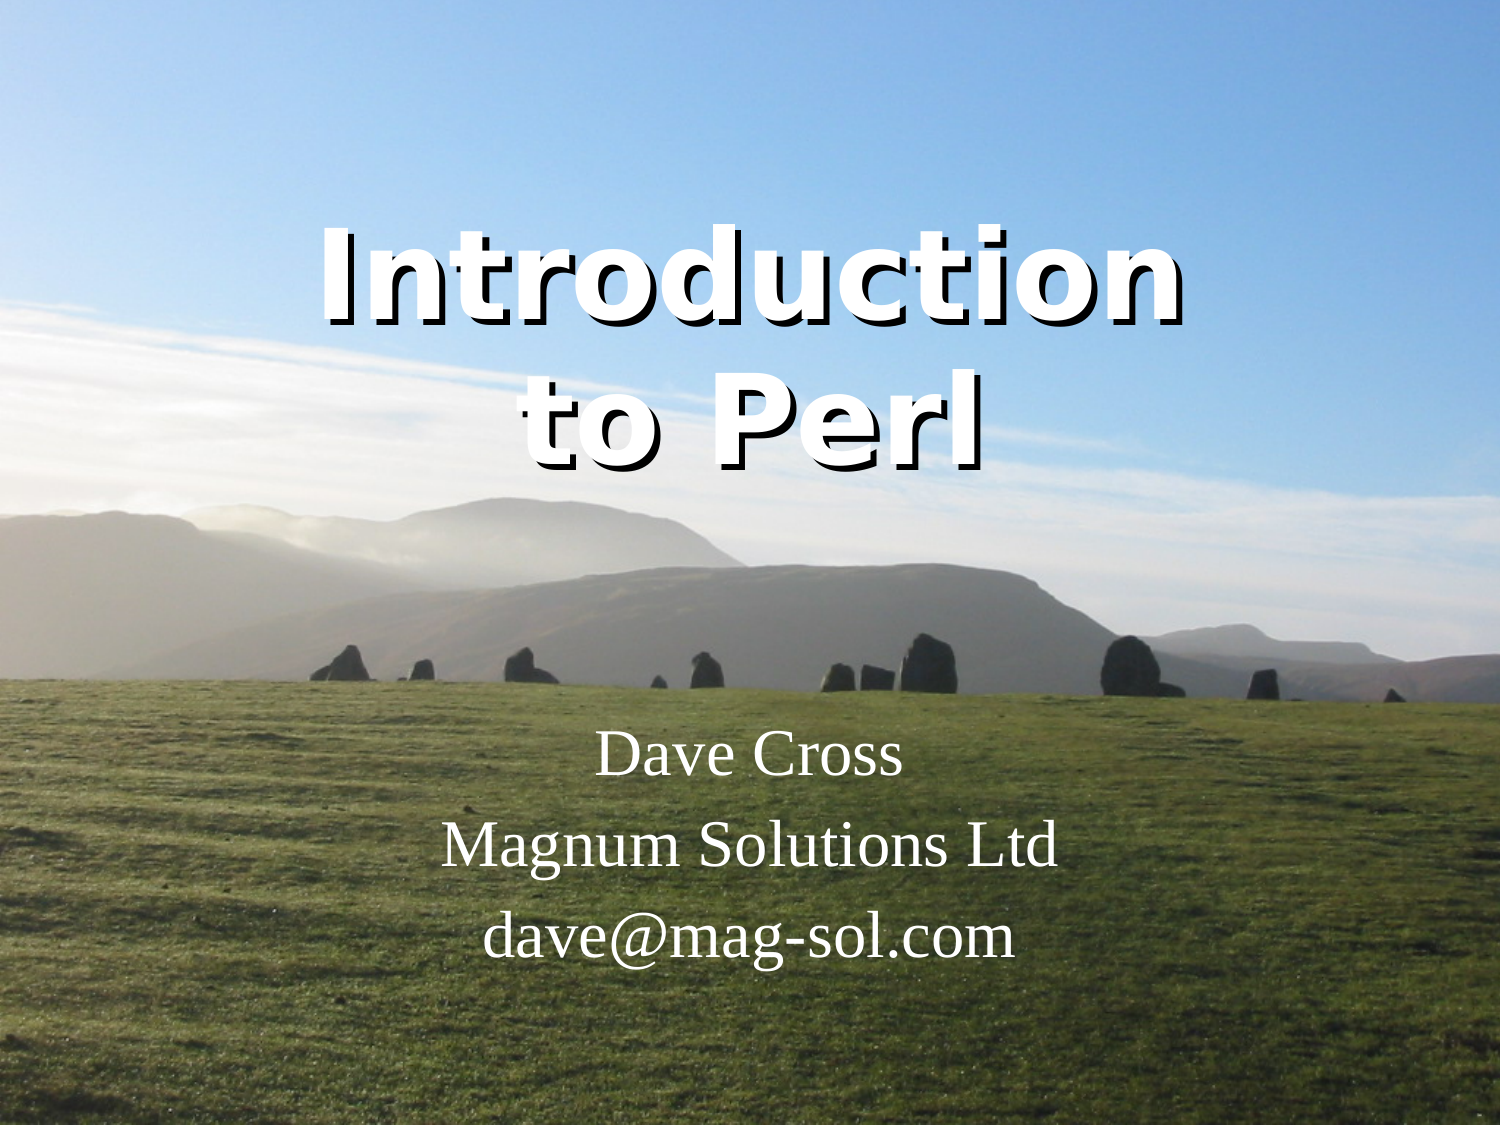

# Introduction to Perl
Dave Cross
Magnum Solutions Ltd
dave@mag-sol.com
1